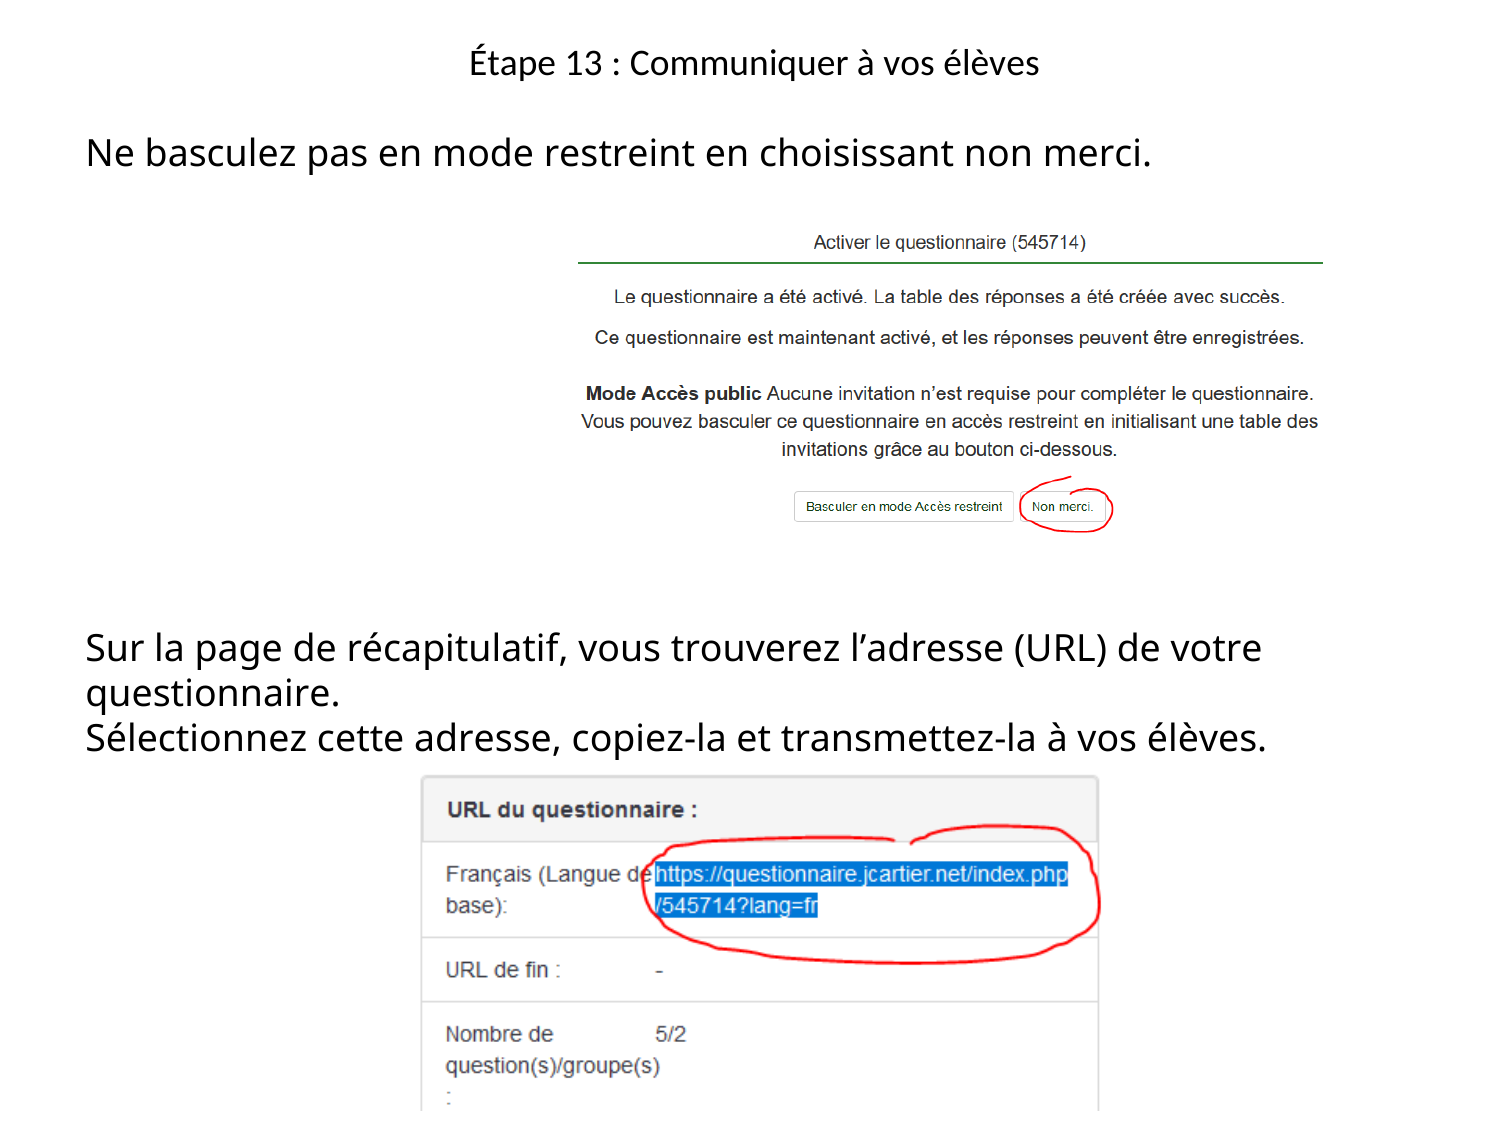

Étape 13 : Communiquer à vos élèves
Ne basculez pas en mode restreint en choisissant non merci.
Sur la page de récapitulatif, vous trouverez l’adresse (URL) de votre questionnaire.
Sélectionnez cette adresse, copiez-la et transmettez-la à vos élèves.